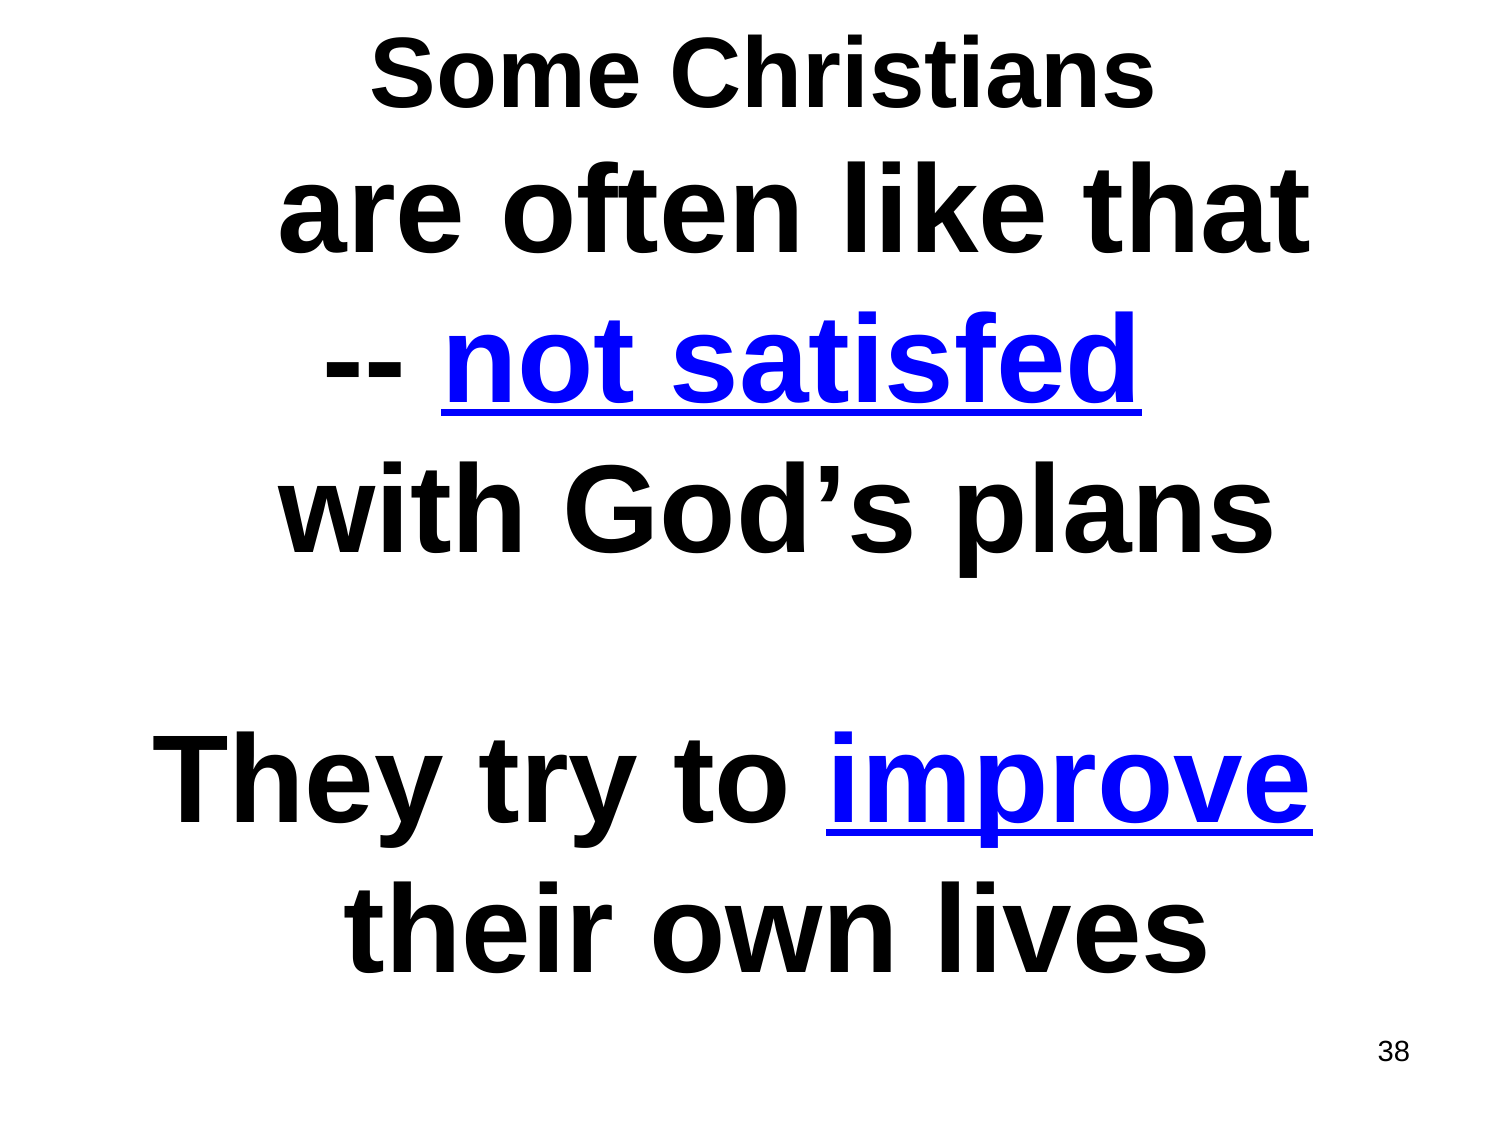

Some Christians
 are often like that
-- not satisfed
with God’s plans
They try to improve
their own lives